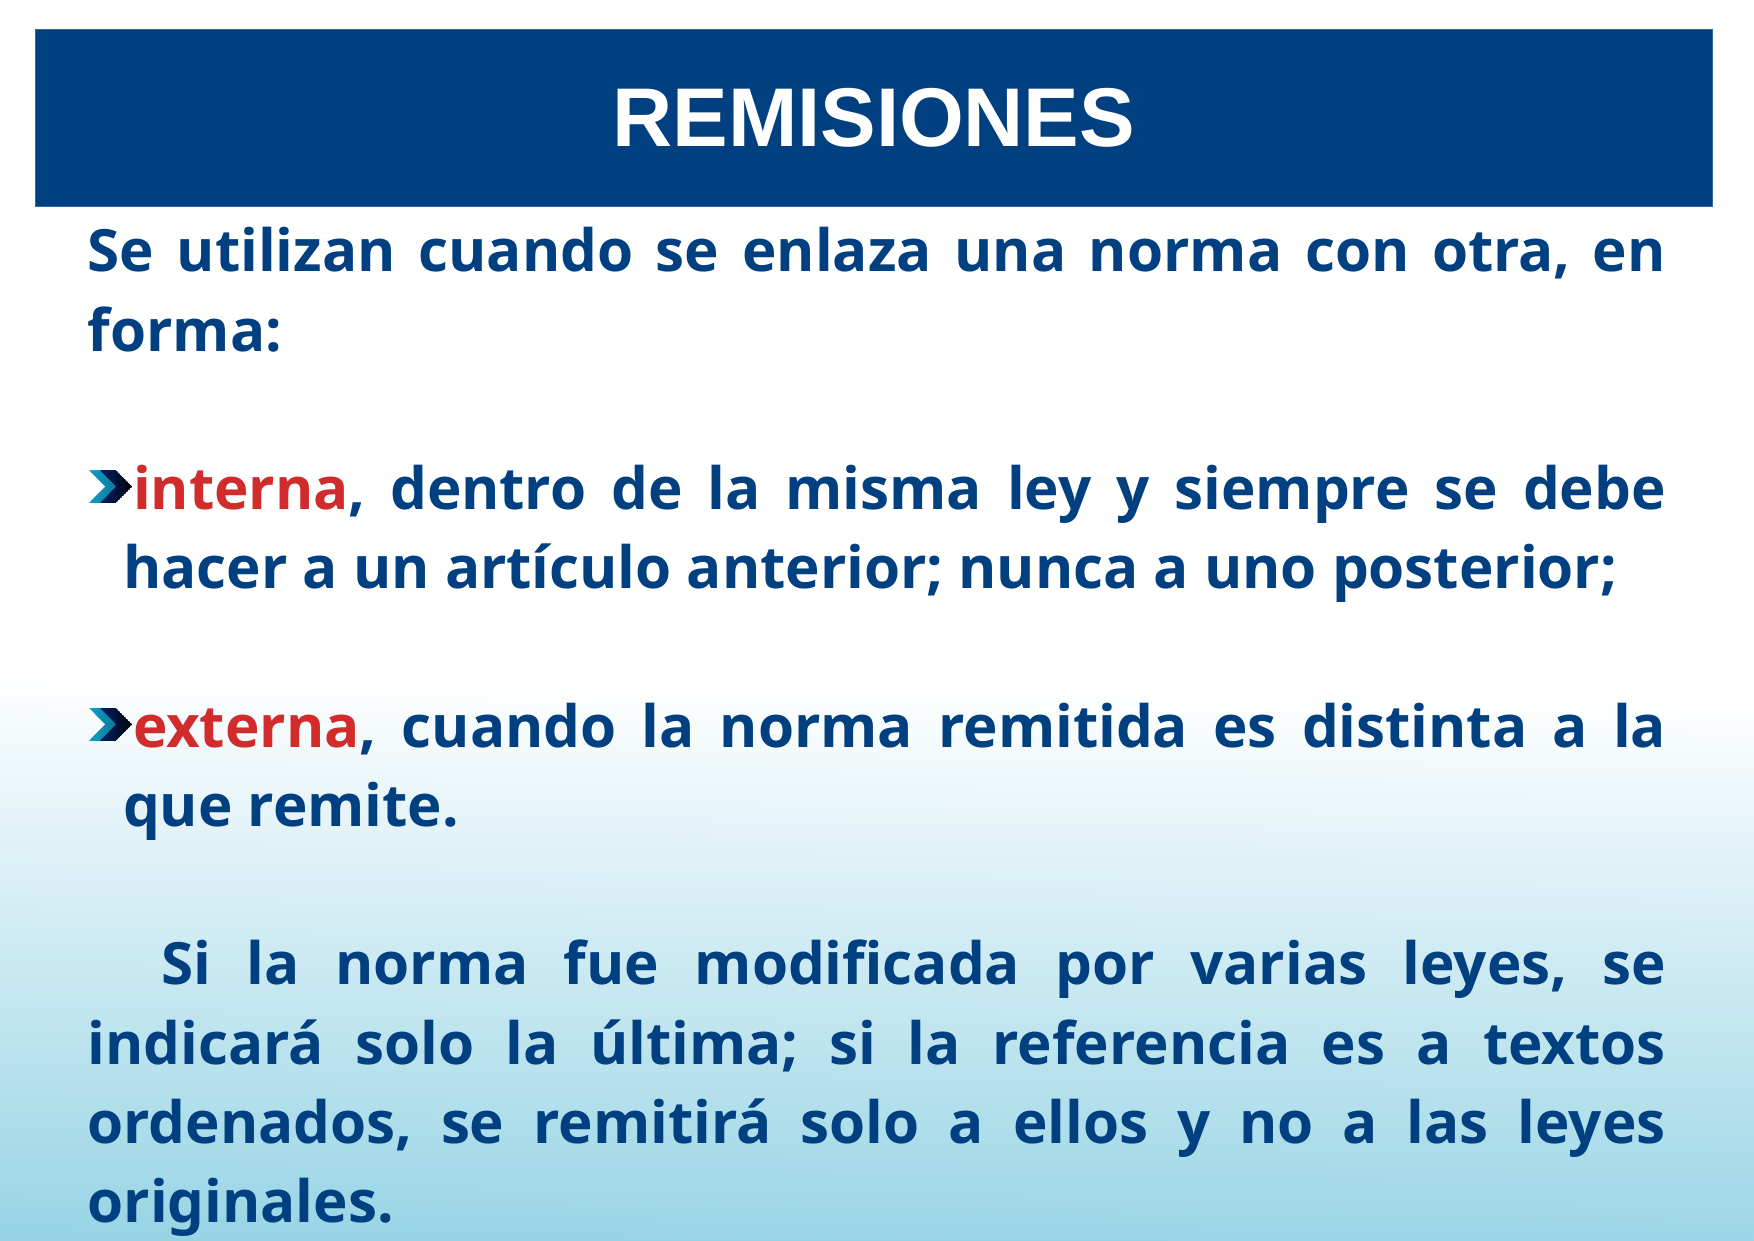

REMISIONES
# Se utilizan cuando se enlaza una norma con otra, en forma:
interna, dentro de la misma ley y siempre se debe hacer a un artículo anterior; nunca a uno posterior;
externa, cuando la norma remitida es distinta a la que remite.
	Si la norma fue modificada por varias leyes, se indicará solo la última; si la referencia es a textos ordenados, se remitirá solo a ellos y no a las leyes originales.